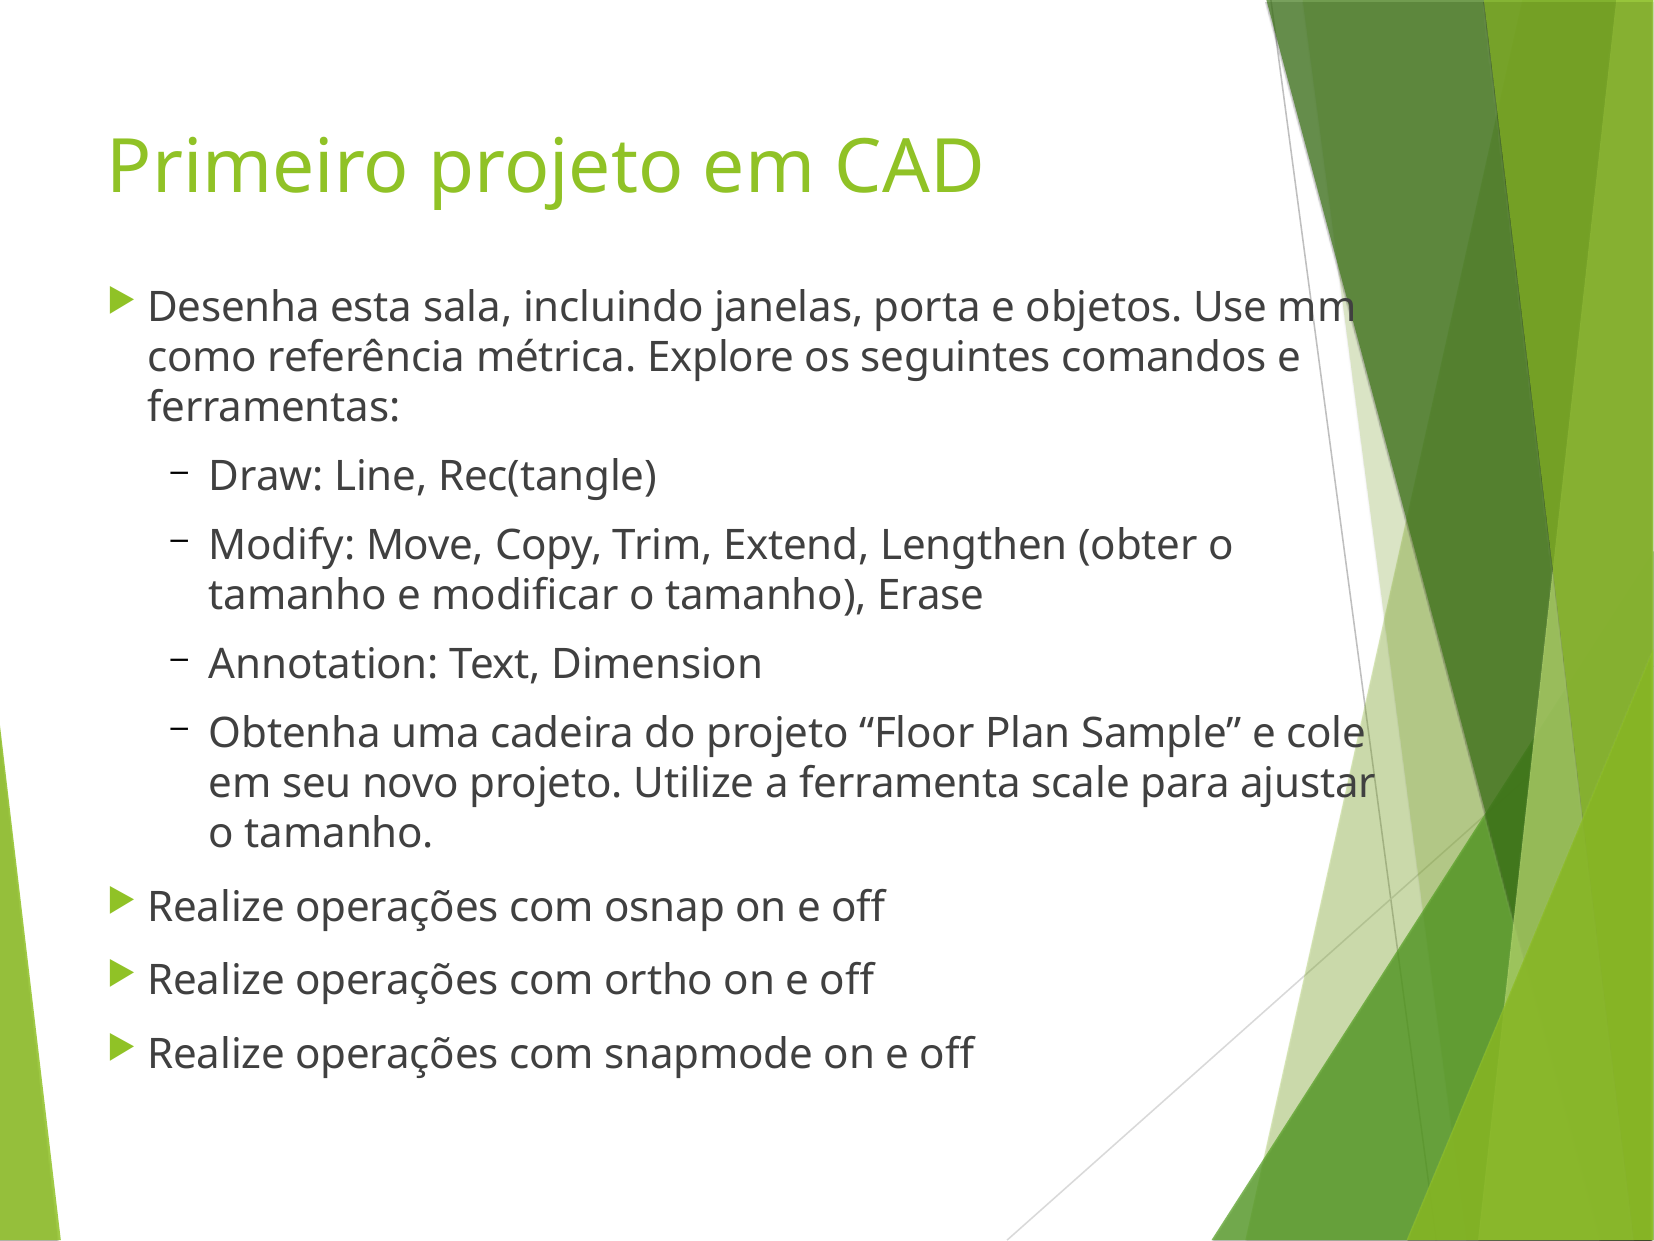

# Primeiro projeto em CAD
Desenha esta sala, incluindo janelas, porta e objetos. Use mm como referência métrica. Explore os seguintes comandos e ferramentas:
Draw: Line, Rec(tangle)
Modify: Move, Copy, Trim, Extend, Lengthen (obter o tamanho e modificar o tamanho), Erase
Annotation: Text, Dimension
Obtenha uma cadeira do projeto “Floor Plan Sample” e cole em seu novo projeto. Utilize a ferramenta scale para ajustar o tamanho.
Realize operações com osnap on e off
Realize operações com ortho on e off
Realize operações com snapmode on e off